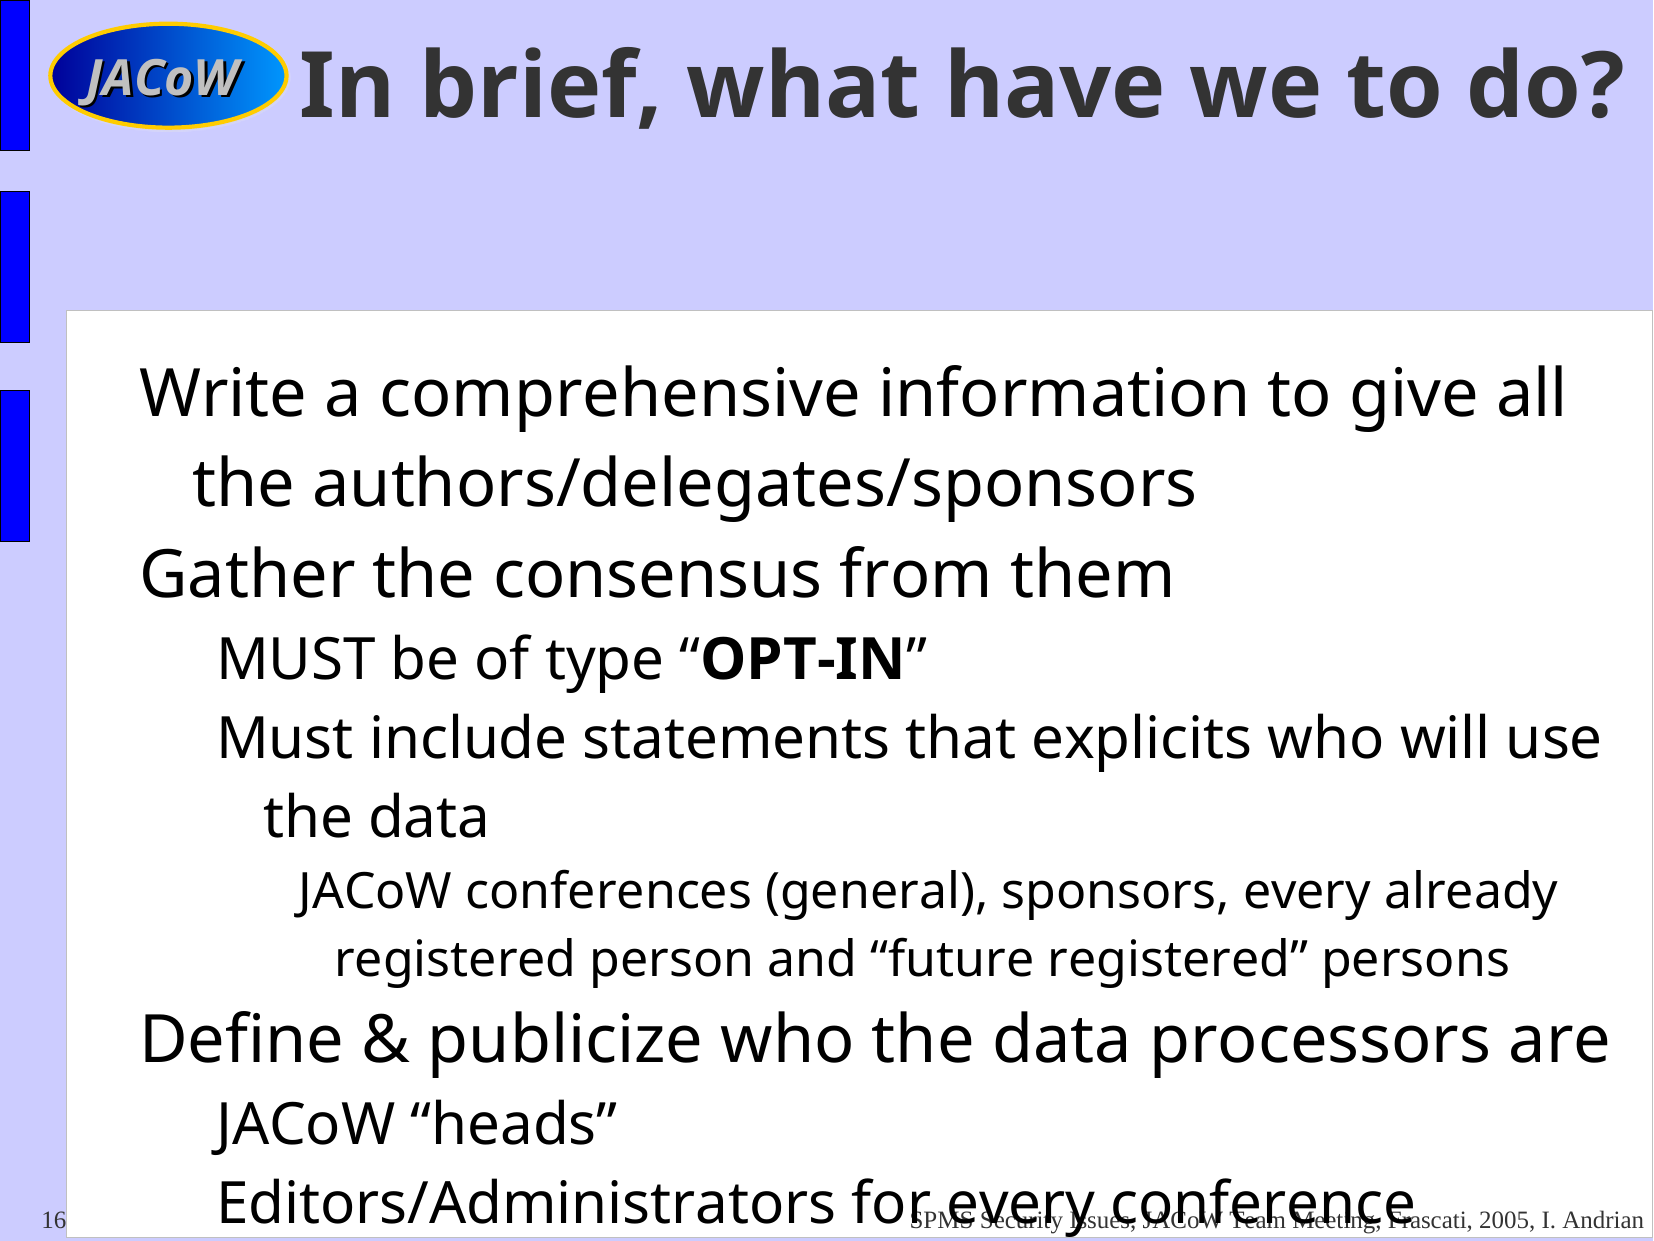

# In brief, what have we to do?
Write a comprehensive information to give all the authors/delegates/sponsors
Gather the consensus from them
MUST be of type “OPT-IN”
Must include statements that explicits who will use the data
JACoW conferences (general), sponsors, every already registered person and “future registered” persons
Define & publicize who the data processors are
JACoW “heads”
Editors/Administrators for every conference
Include an appendix in the JACoW terms of membership
16
SPMS Security Issues, JACoW Team Meeting, Frascati, 2005, I. Andrian